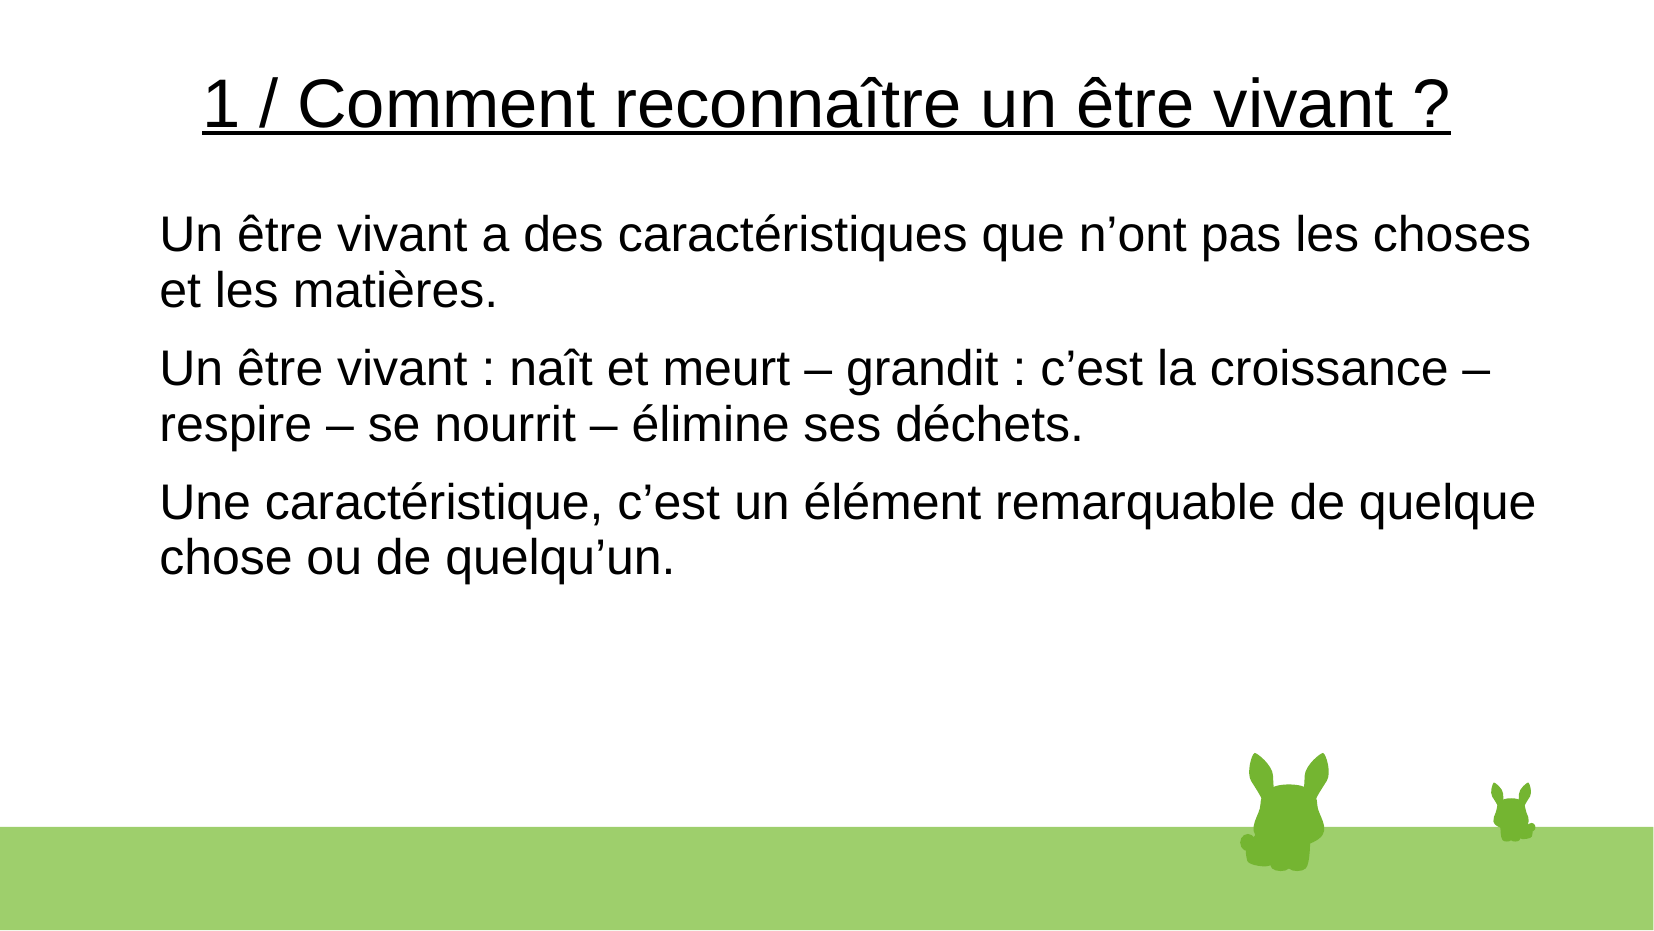

# 1 / Comment reconnaître un être vivant ?
Un être vivant a des caractéristiques que n’ont pas les choses et les matières.
Un être vivant : naît et meurt – grandit : c’est la croissance – respire – se nourrit – élimine ses déchets.
Une caractéristique, c’est un élément remarquable de quelque chose ou de quelqu’un.